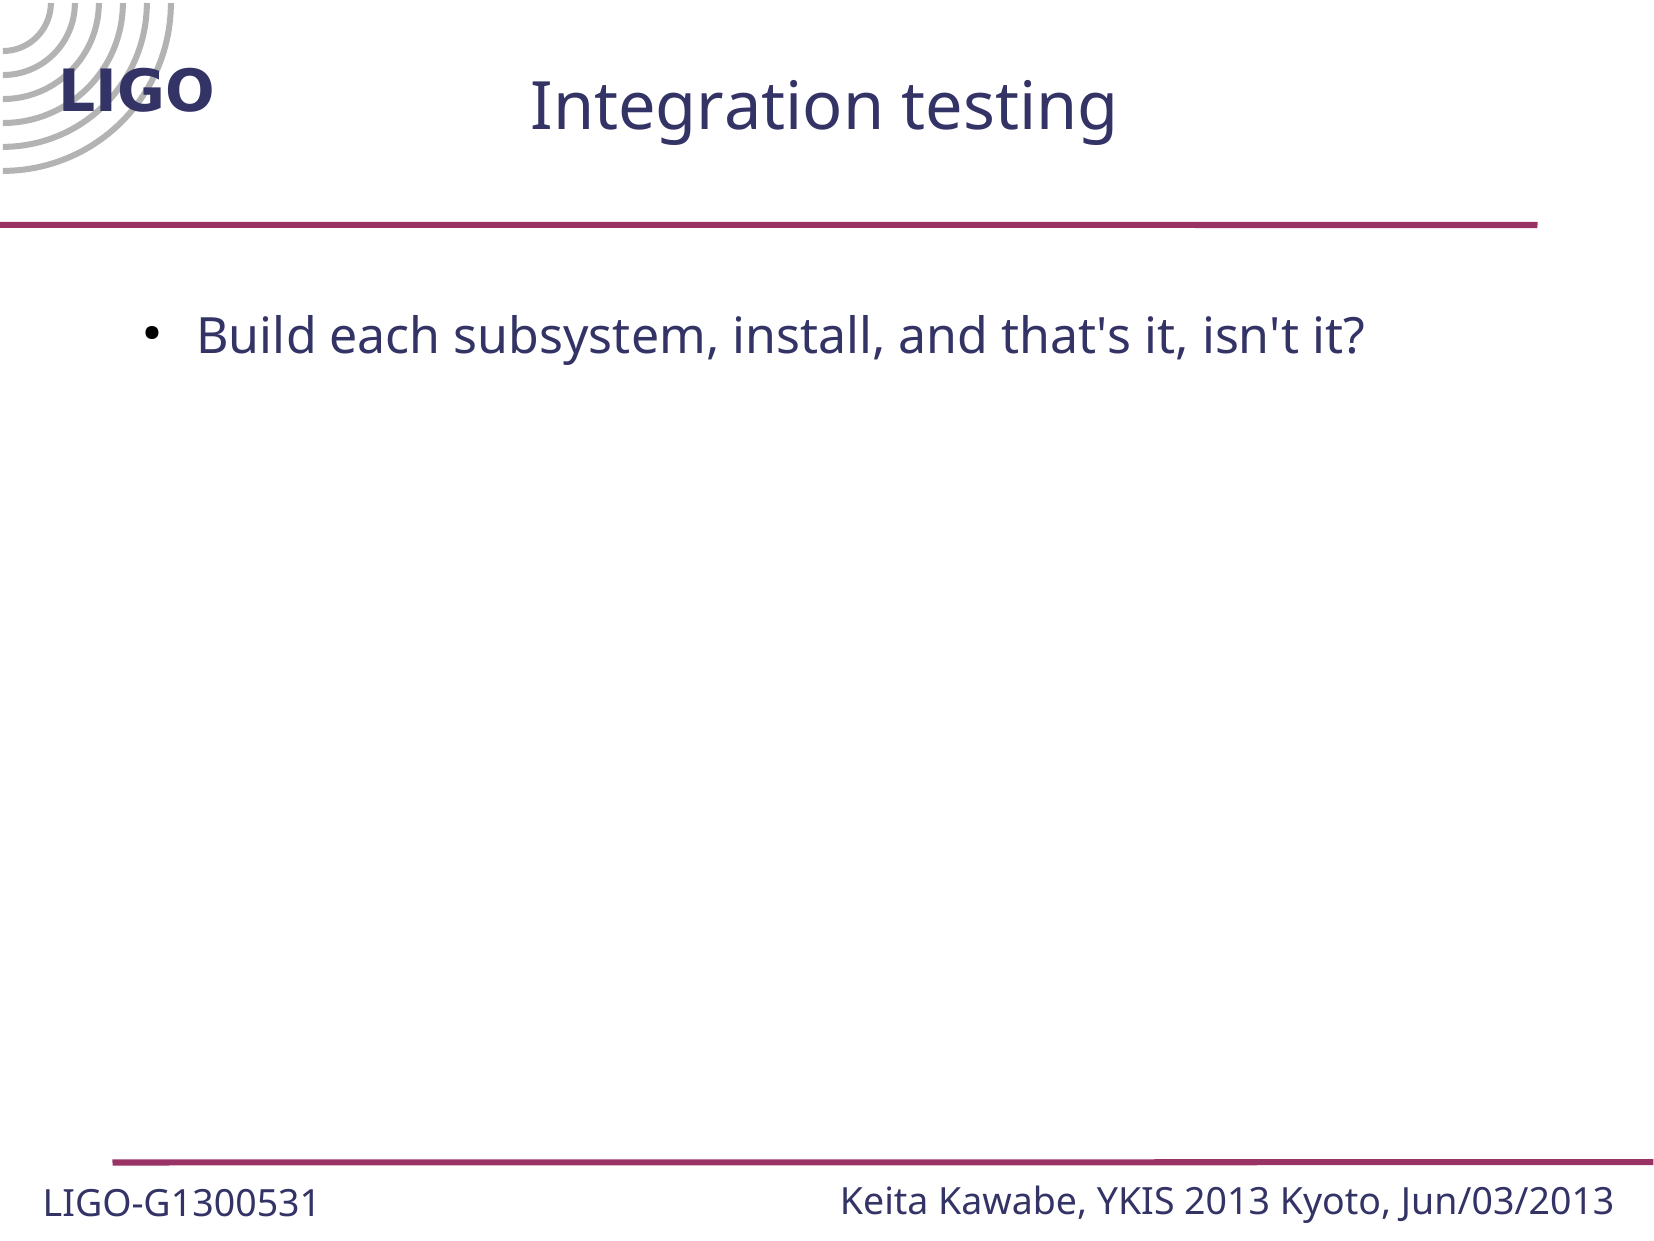

# Integration testing
Build each subsystem, install, and that's it, isn't it?